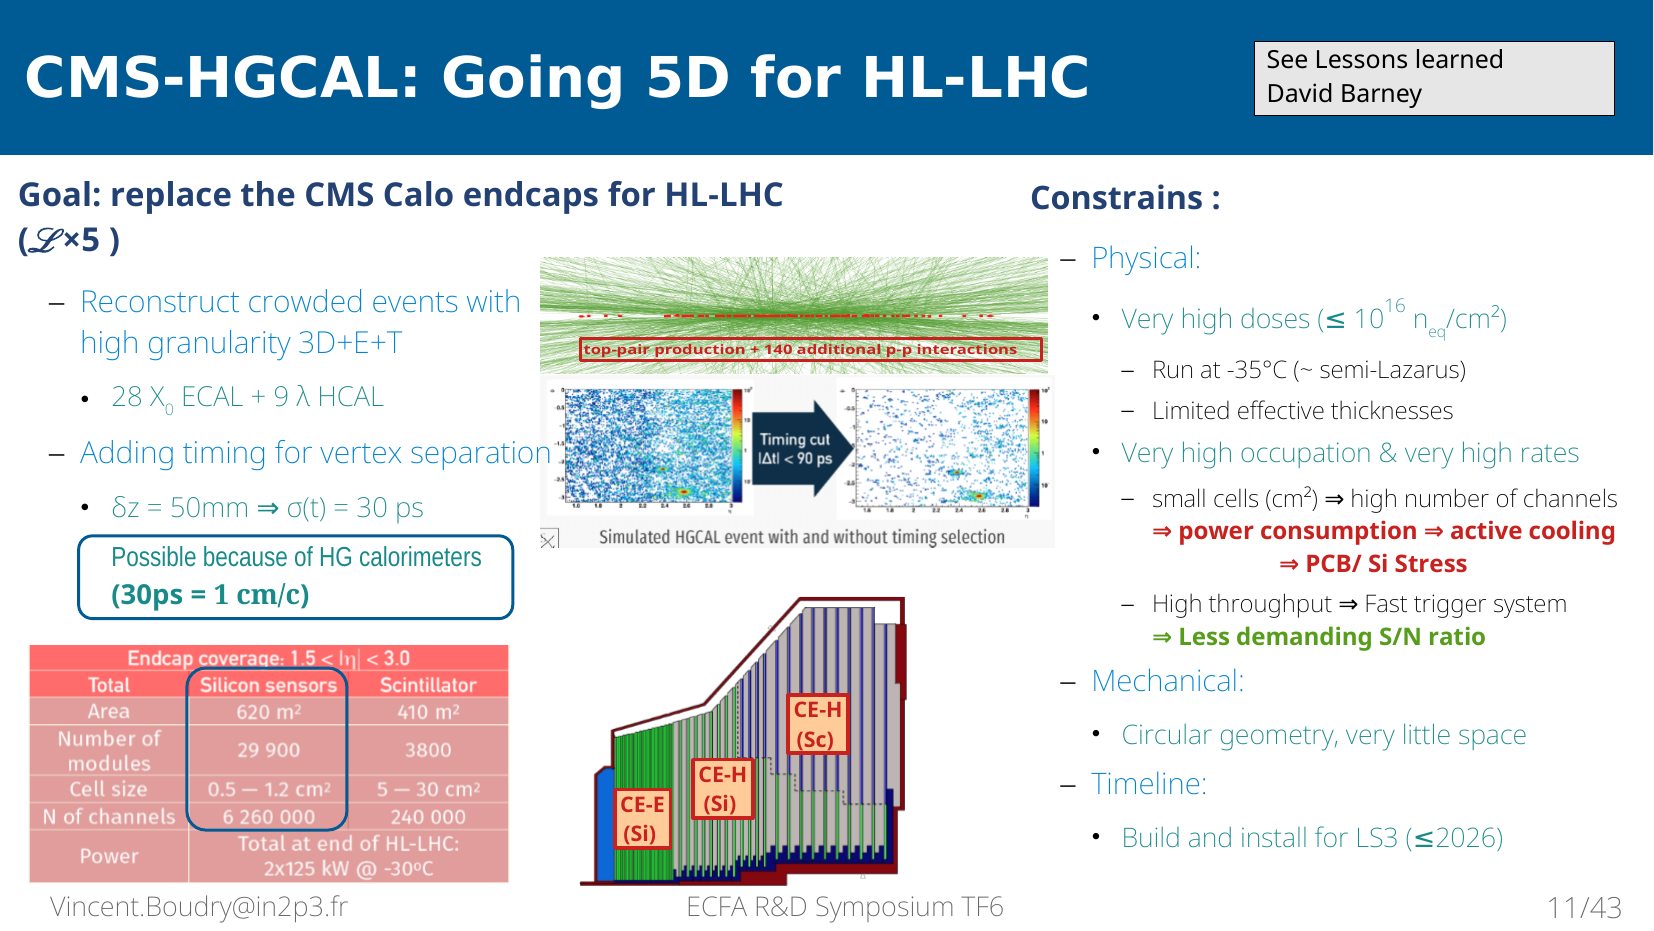

# CMS-HGCAL: Going 5D for HL-LHC
See Lessons learned
David Barney
Goal: replace the CMS Calo endcaps for HL-LHC (ℒ×5 )
Reconstruct crowded events with
high granularity 3D+E+T
28 X0 ECAL + 9 λ HCAL
Adding timing for vertex separation
δz = 50mm ⇒ σ(t) = 30 ps
Possible because of HG calorimeters
(30ps = 1 cm/c)
Constrains :
Physical:
Very high doses (≤ 1016 neq/cm²)
Run at -35°C (~ semi-Lazarus)
Limited effective thicknesses
Very high occupation & very high rates
small cells (cm²) ⇒ high number of channels
⇒ power consumption ⇒ active cooling
	 	⇒ PCB/ Si Stress
High throughput ⇒ Fast trigger system
⇒ Less demanding S/N ratio
Mechanical:
Circular geometry, very little space
Timeline:
Build and install for LS3 (≤2026)
Vincent.Boudry@in2p3.fr
ECFA R&D Symposium TF6
11